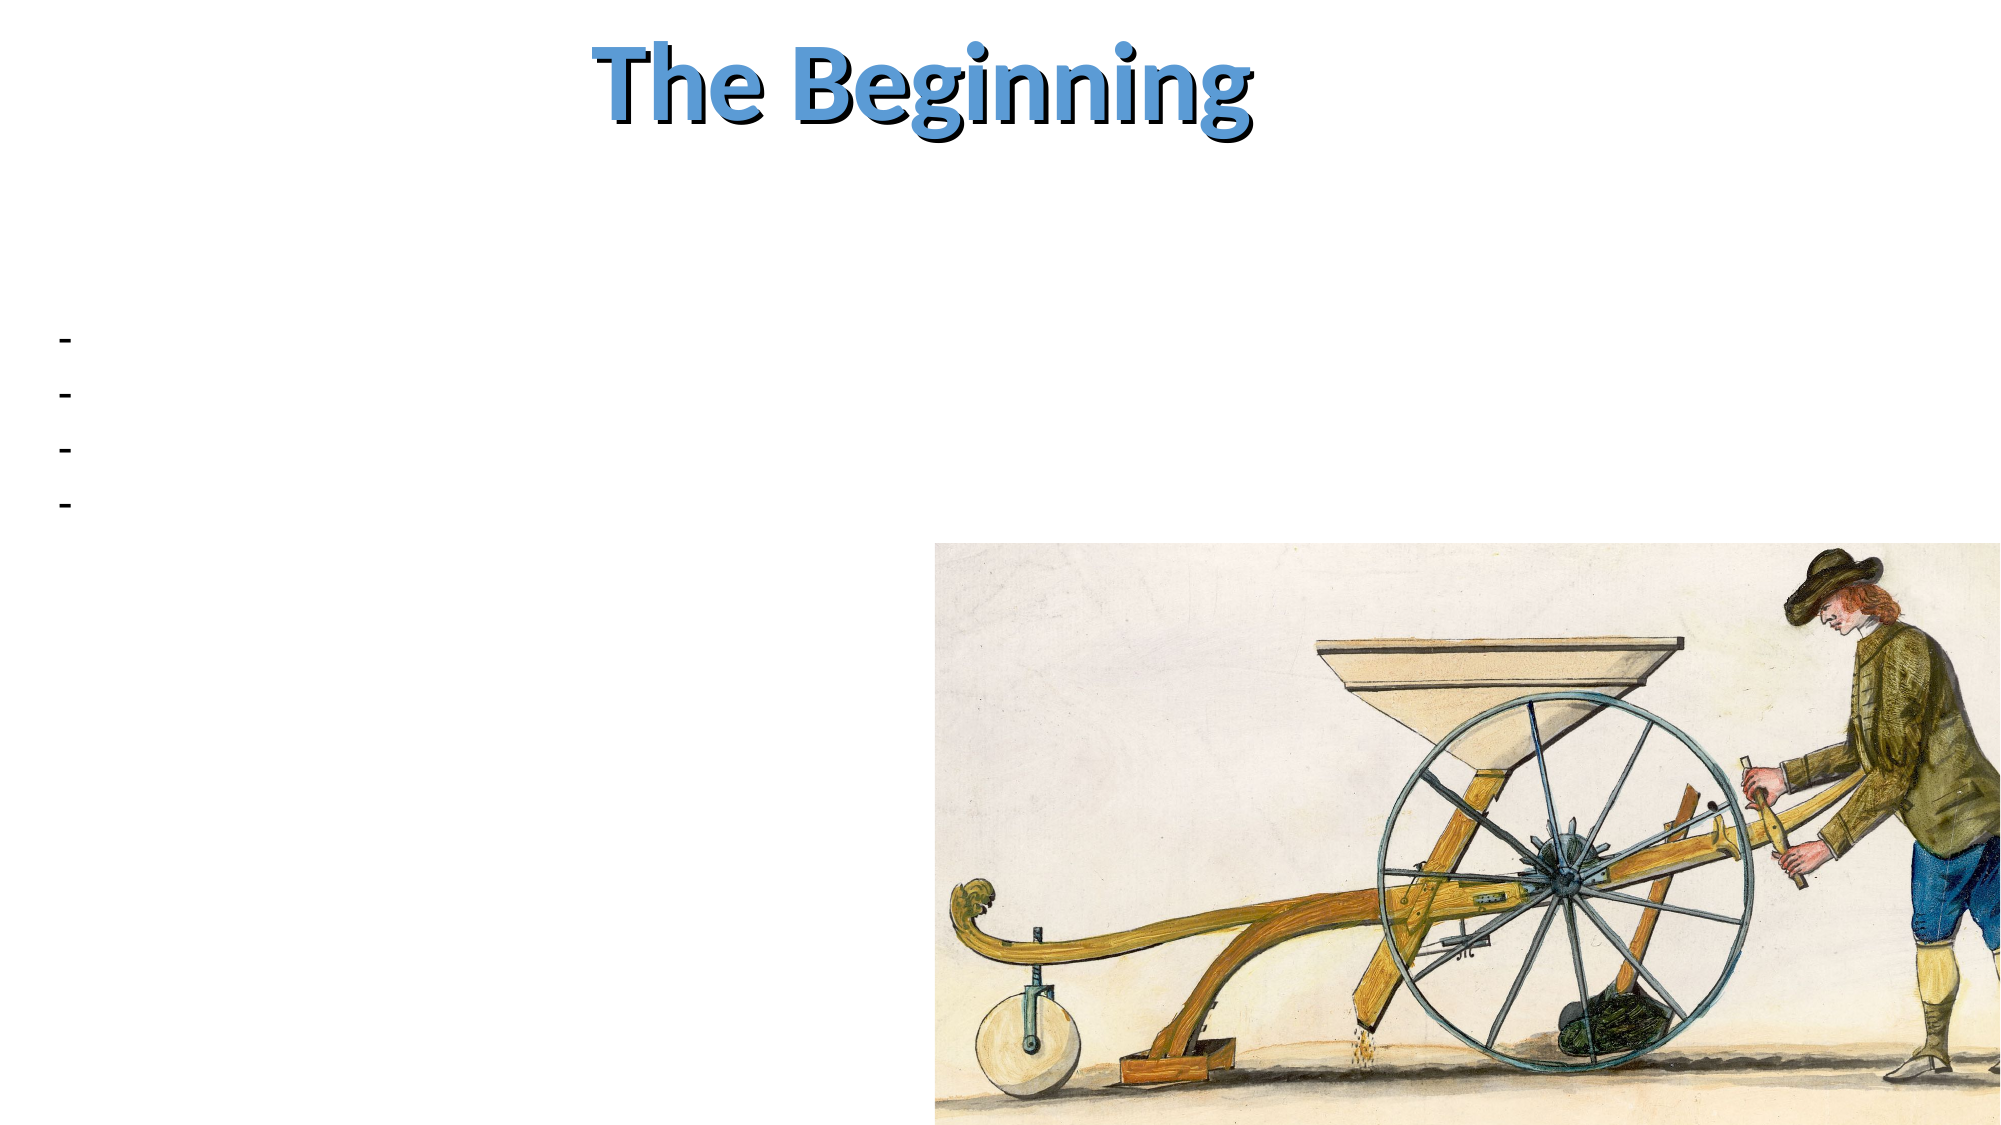

The Beginning
-Jethro Tull was an agricultural innovator. He discovered that when soil was well broken up and enriched with manure or fertilizer crops grew much better
He invented a planting machine, called the seed drill.
Pulled by horses and planted seeds in uniform rows
Faster and less wasteful
More crops would grow instead of being eaten by birds as the seeds would be beneath the ground instead of sitting on the surface